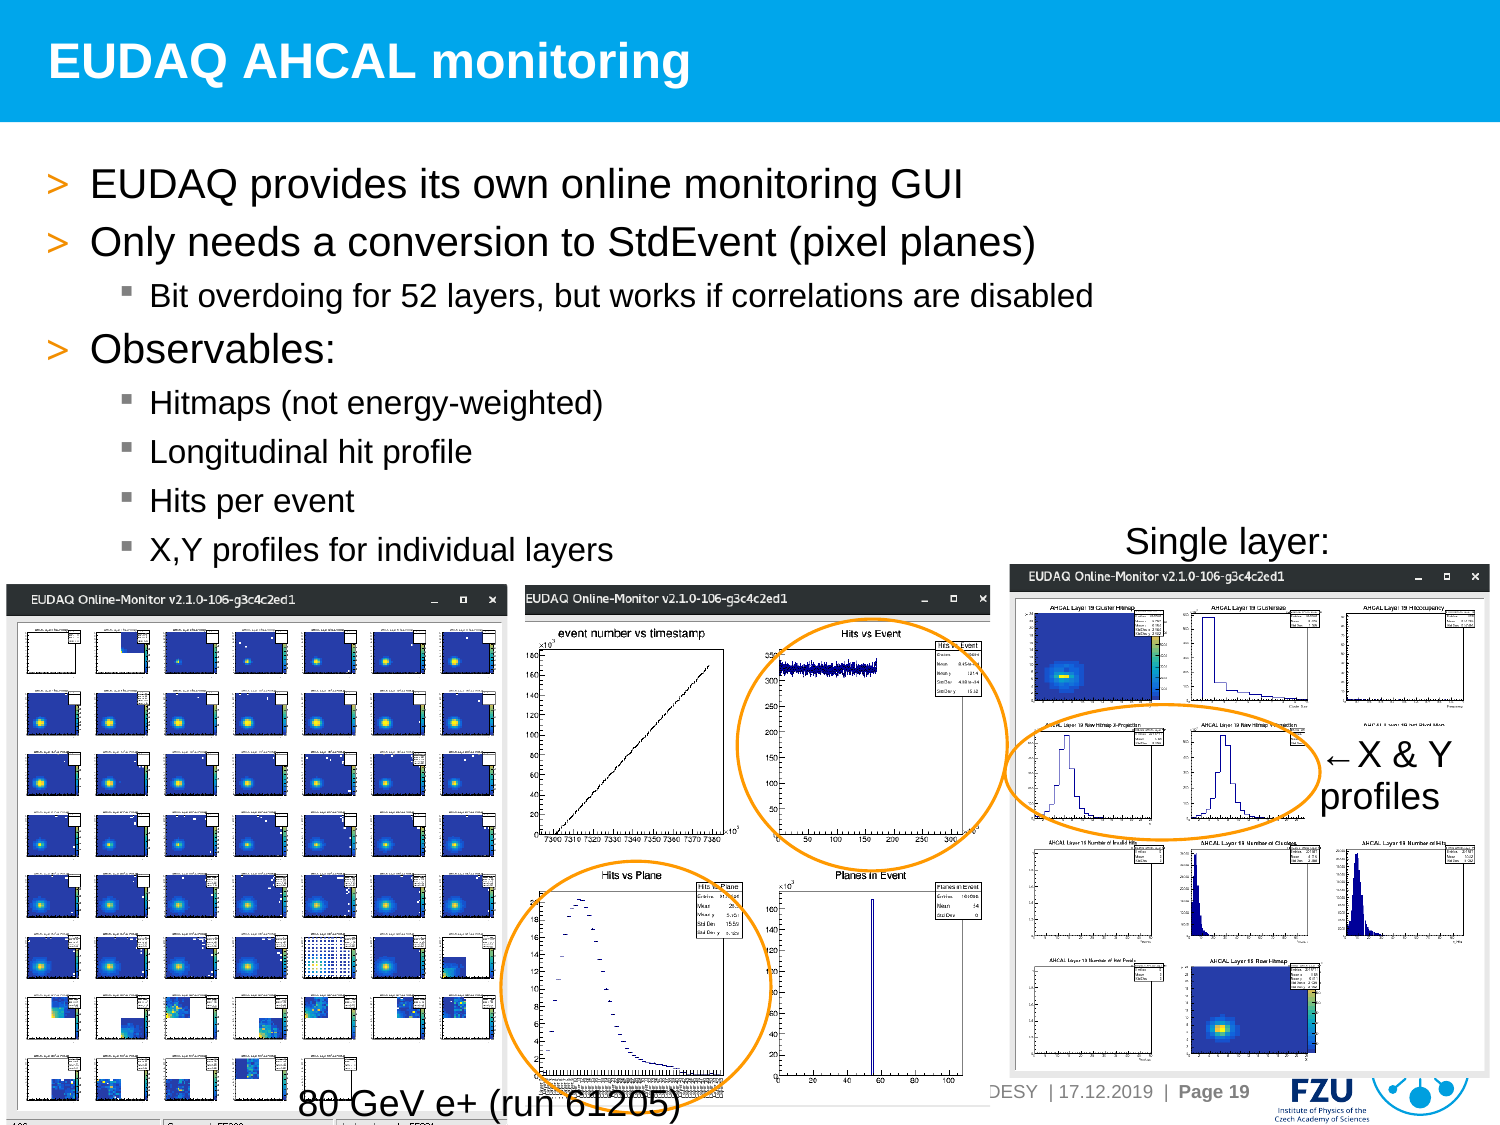

# EUDAQ AHCAL monitoring
EUDAQ provides its own online monitoring GUI
Only needs a conversion to StdEvent (pixel planes)
Bit overdoing for 52 layers, but works if correlations are disabled
Observables:
Hitmaps (not energy-weighted)
Longitudinal hit profile
Hits per event
X,Y profiles for individual layers
Single layer:
←X & Y
profiles
80 GeV e+ (run 61205)